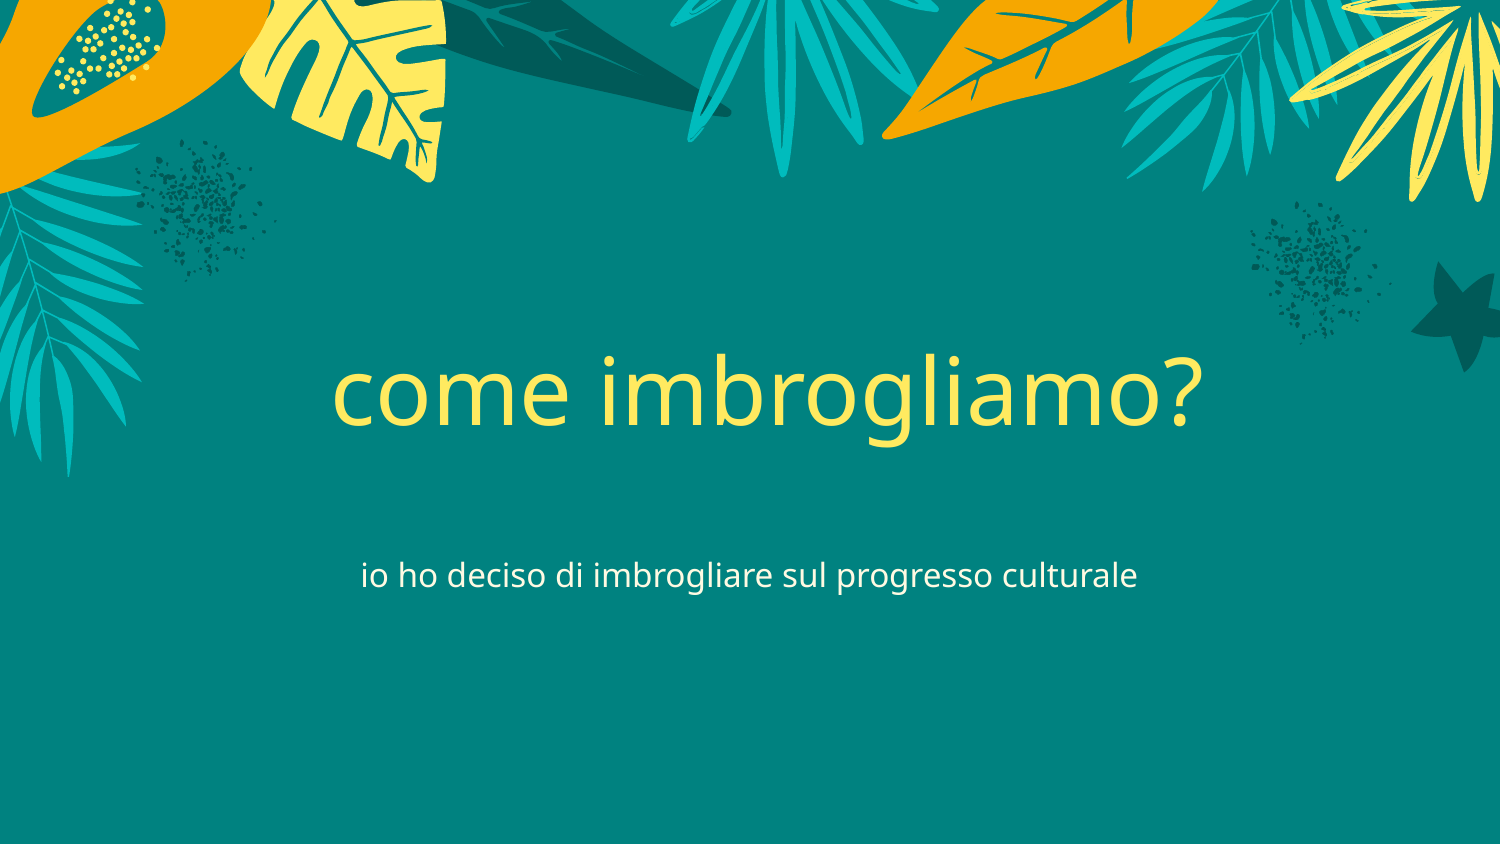

# come imbrogliamo?
io ho deciso di imbrogliare sul progresso culturale